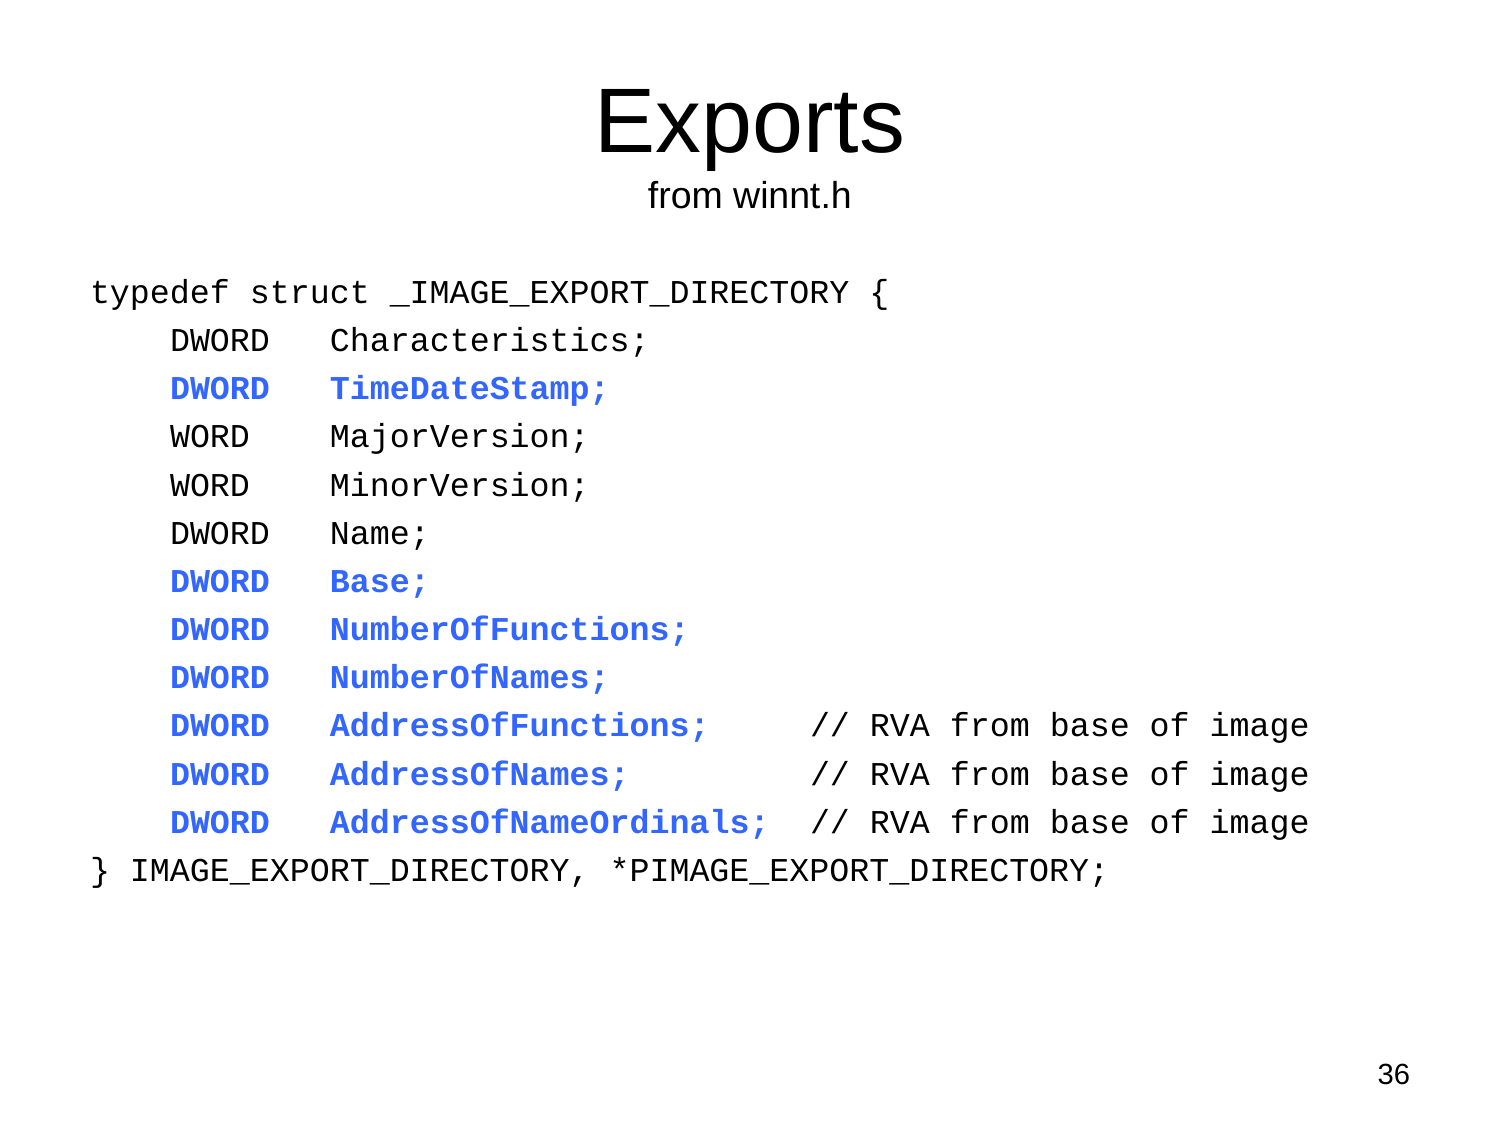

# Exports from winnt.h
typedef struct _IMAGE_EXPORT_DIRECTORY {
 DWORD Characteristics;
 DWORD TimeDateStamp;
 WORD MajorVersion;
 WORD MinorVersion;
 DWORD Name;
 DWORD Base;
 DWORD NumberOfFunctions;
 DWORD NumberOfNames;
 DWORD AddressOfFunctions; // RVA from base of image
 DWORD AddressOfNames; // RVA from base of image
 DWORD AddressOfNameOrdinals; // RVA from base of image
} IMAGE_EXPORT_DIRECTORY, *PIMAGE_EXPORT_DIRECTORY;